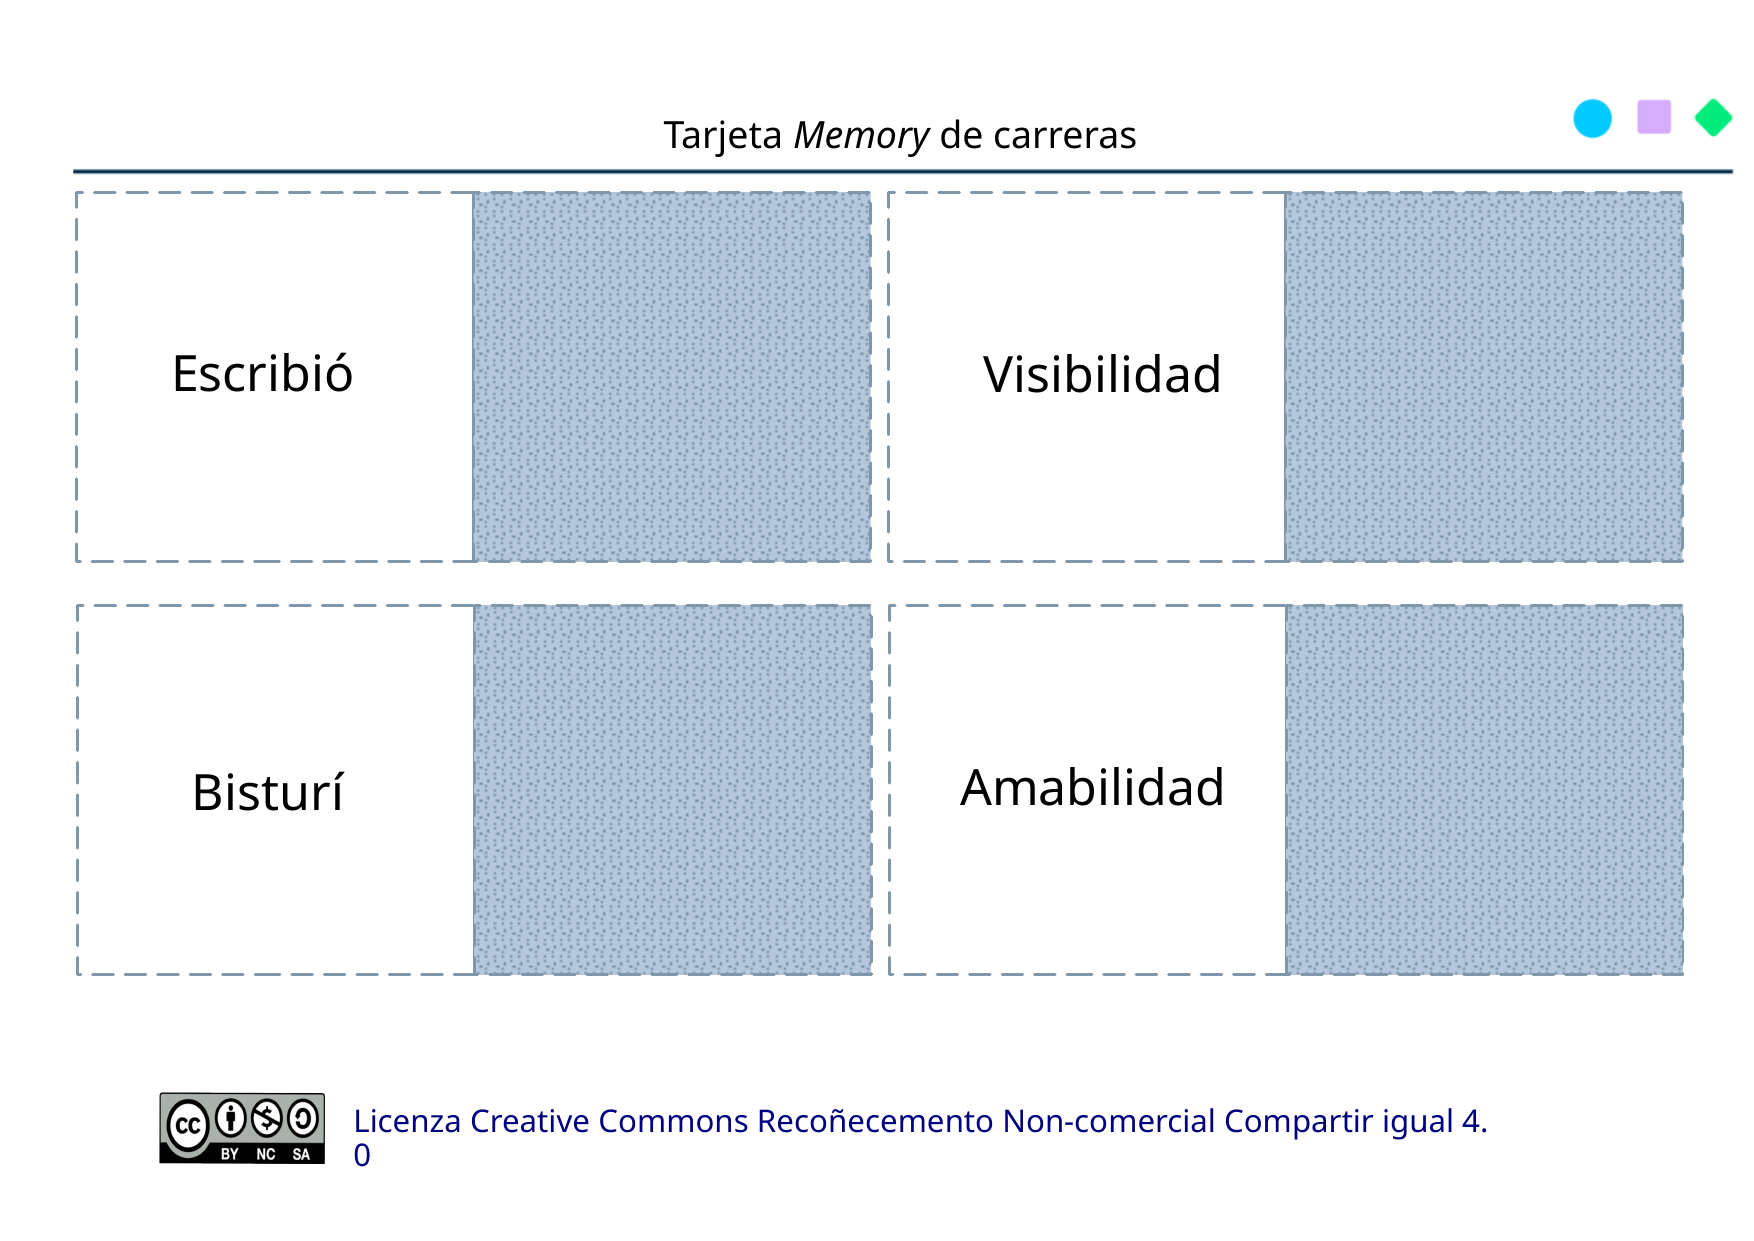

Tarjeta Memory de carreras
Escribió
Visibilidad
Amabilidad
Bisturí
Licenza Creative Commons Recoñecemento Non-comercial Compartir igual 4.0